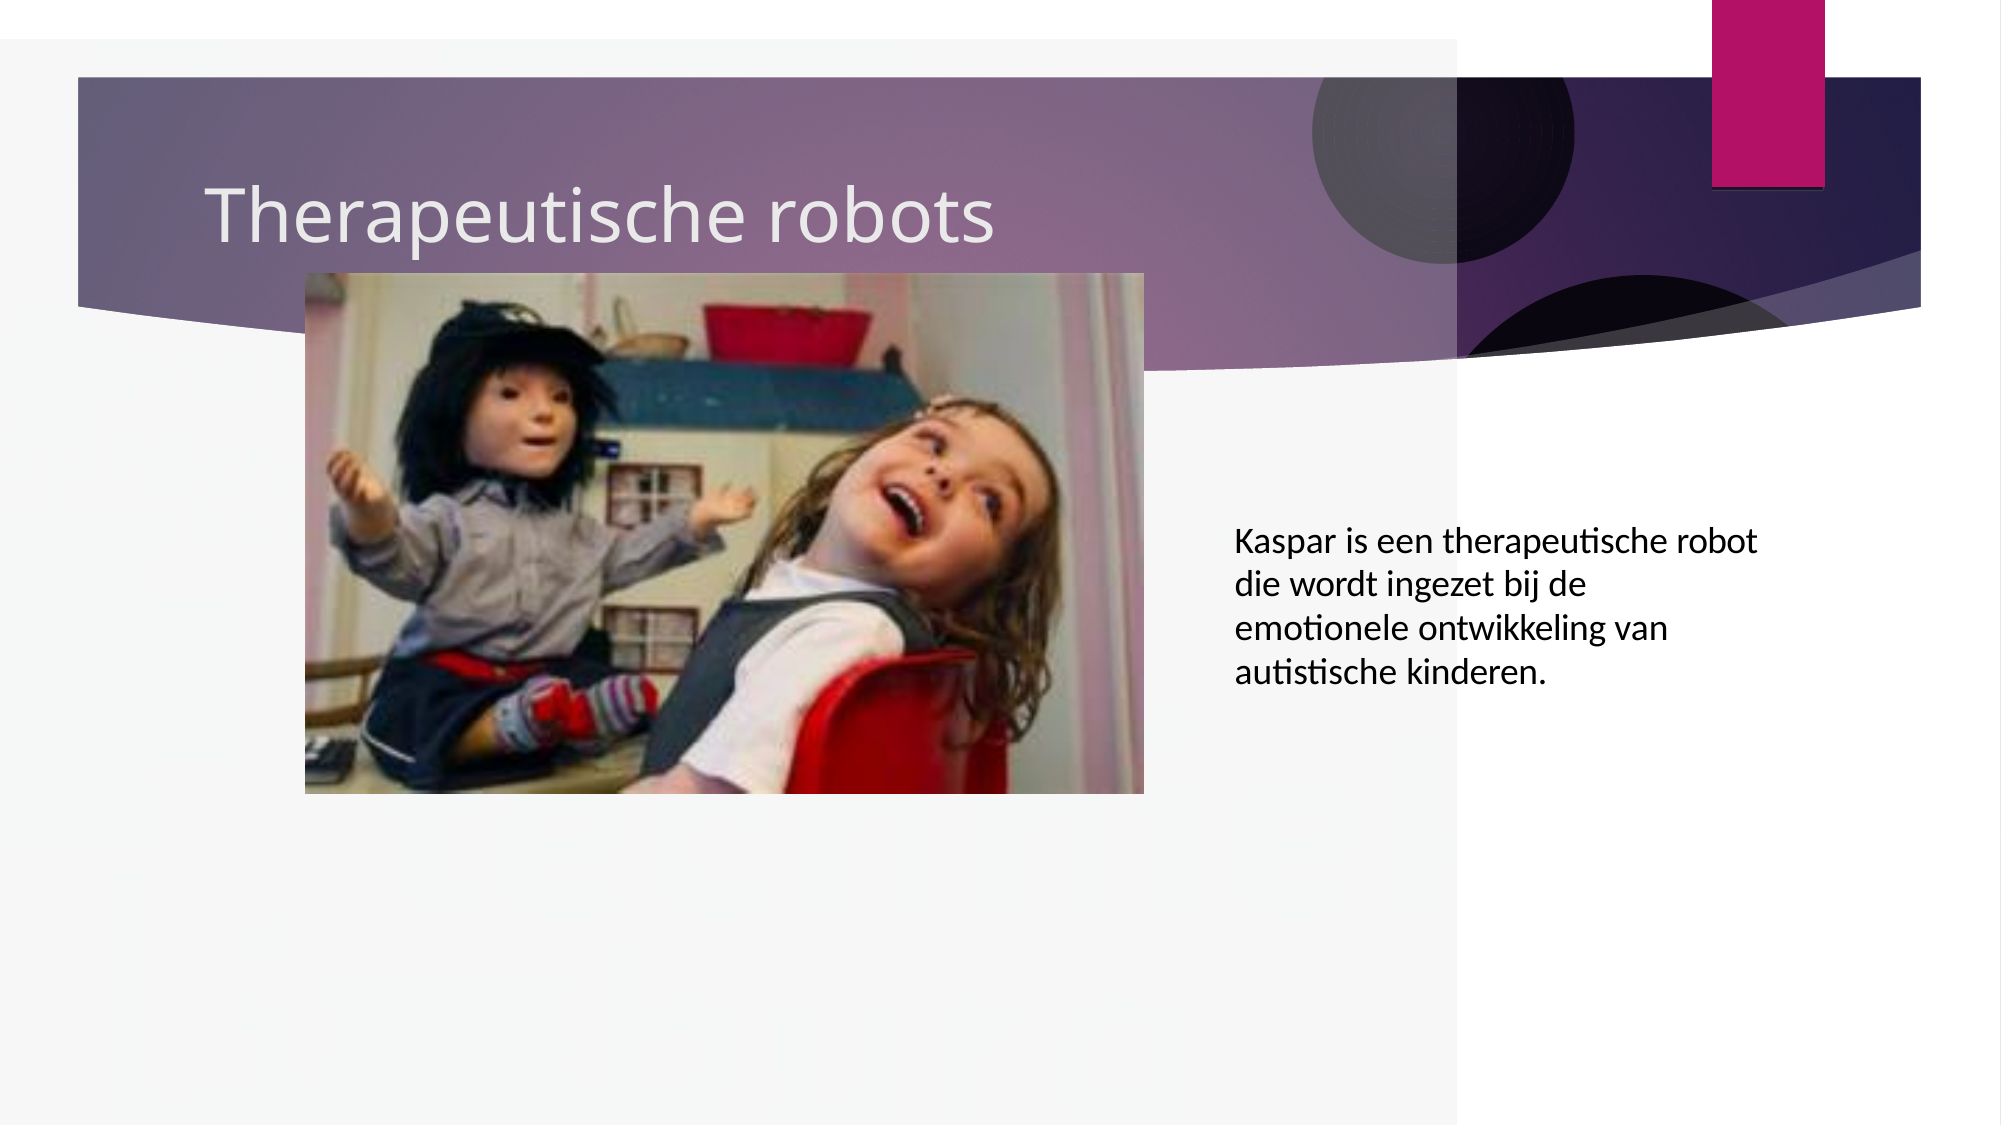

# Therapeutische robots
Kaspar is een therapeutische robot die wordt ingezet bij de emotionele ontwikkeling van autistische kinderen.